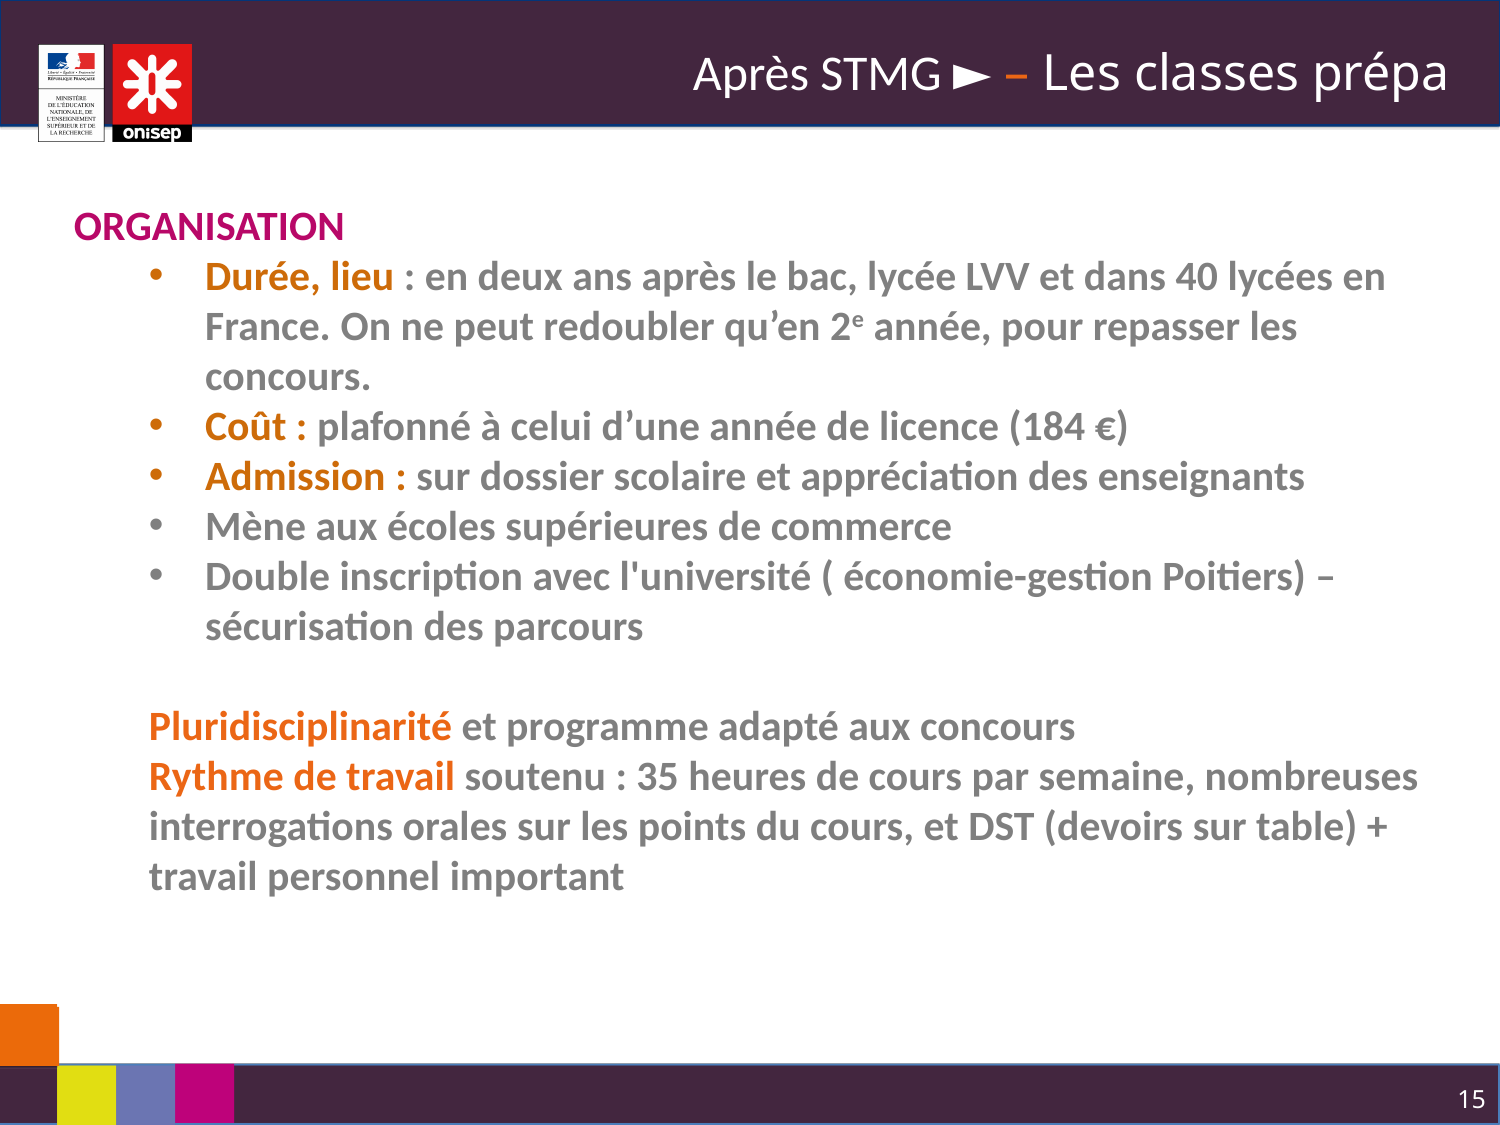

Après STMG ► – Les classes prépa
ORGANISATION
Durée, lieu : en deux ans après le bac, lycée LVV et dans 40 lycées en France. On ne peut redoubler qu’en 2e année, pour repasser les concours.
Coût : plafonné à celui d’une année de licence (184 €)
Admission : sur dossier scolaire et appréciation des enseignants
Mène aux écoles supérieures de commerce
Double inscription avec l'université ( économie-gestion Poitiers) – sécurisation des parcours
Pluridisciplinarité et programme adapté aux concours
Rythme de travail soutenu : 35 heures de cours par semaine, nombreuses interrogations orales sur les points du cours, et DST (devoirs sur table) + travail personnel important